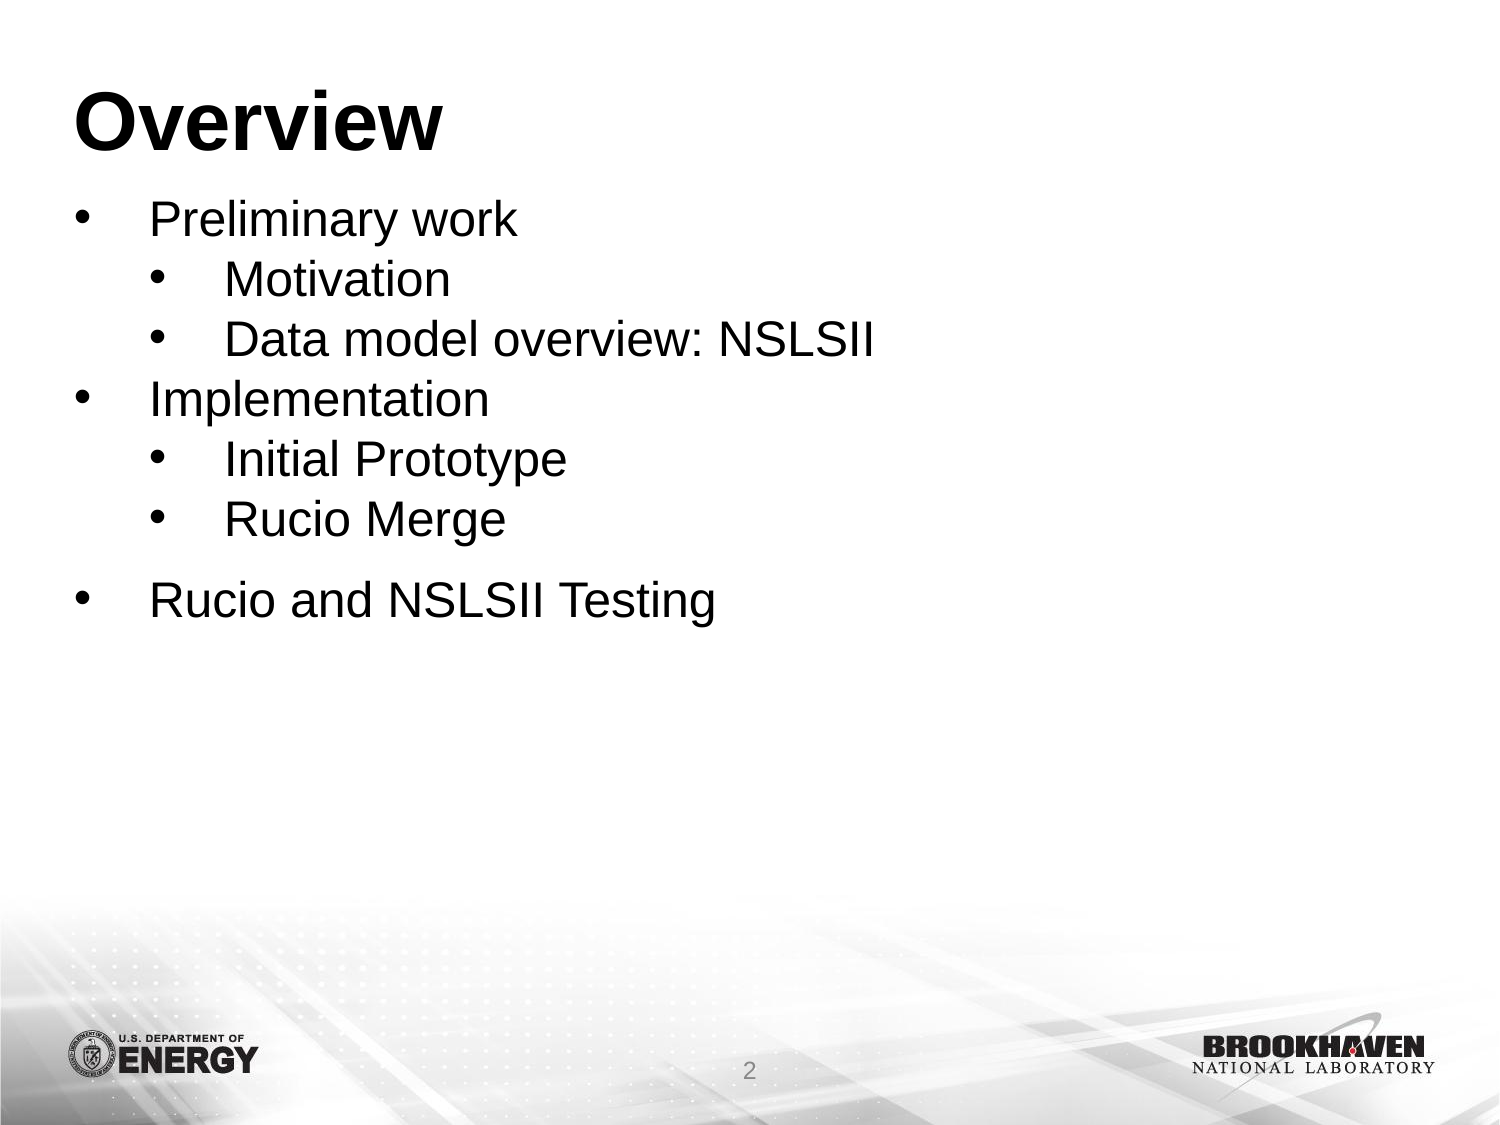

Overview
Preliminary work
Motivation
Data model overview: NSLSII
Implementation
Initial Prototype
Rucio Merge
Rucio and NSLSII Testing